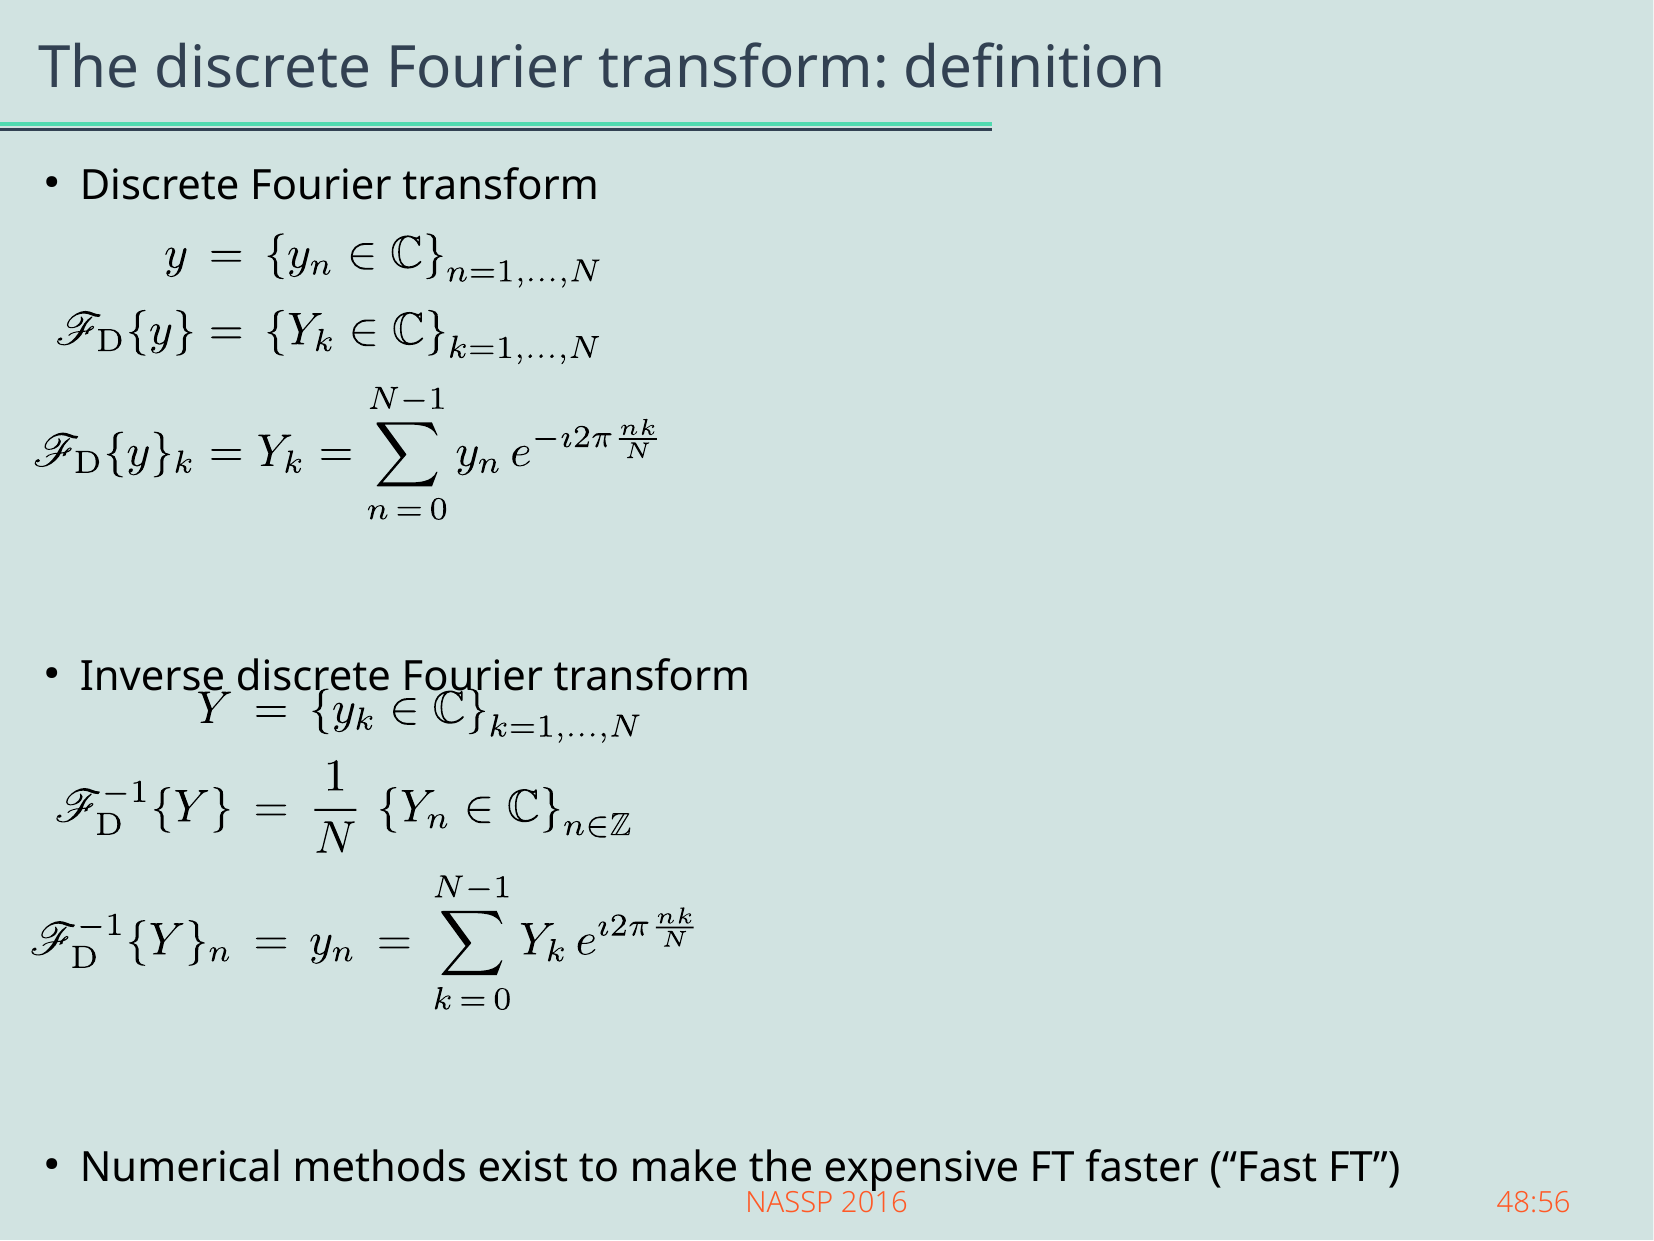

The discrete Fourier transform: definition
Discrete Fourier transform
Inverse discrete Fourier transform
Numerical methods exist to make the expensive FT faster (“Fast FT”)
NASSP 2016
48